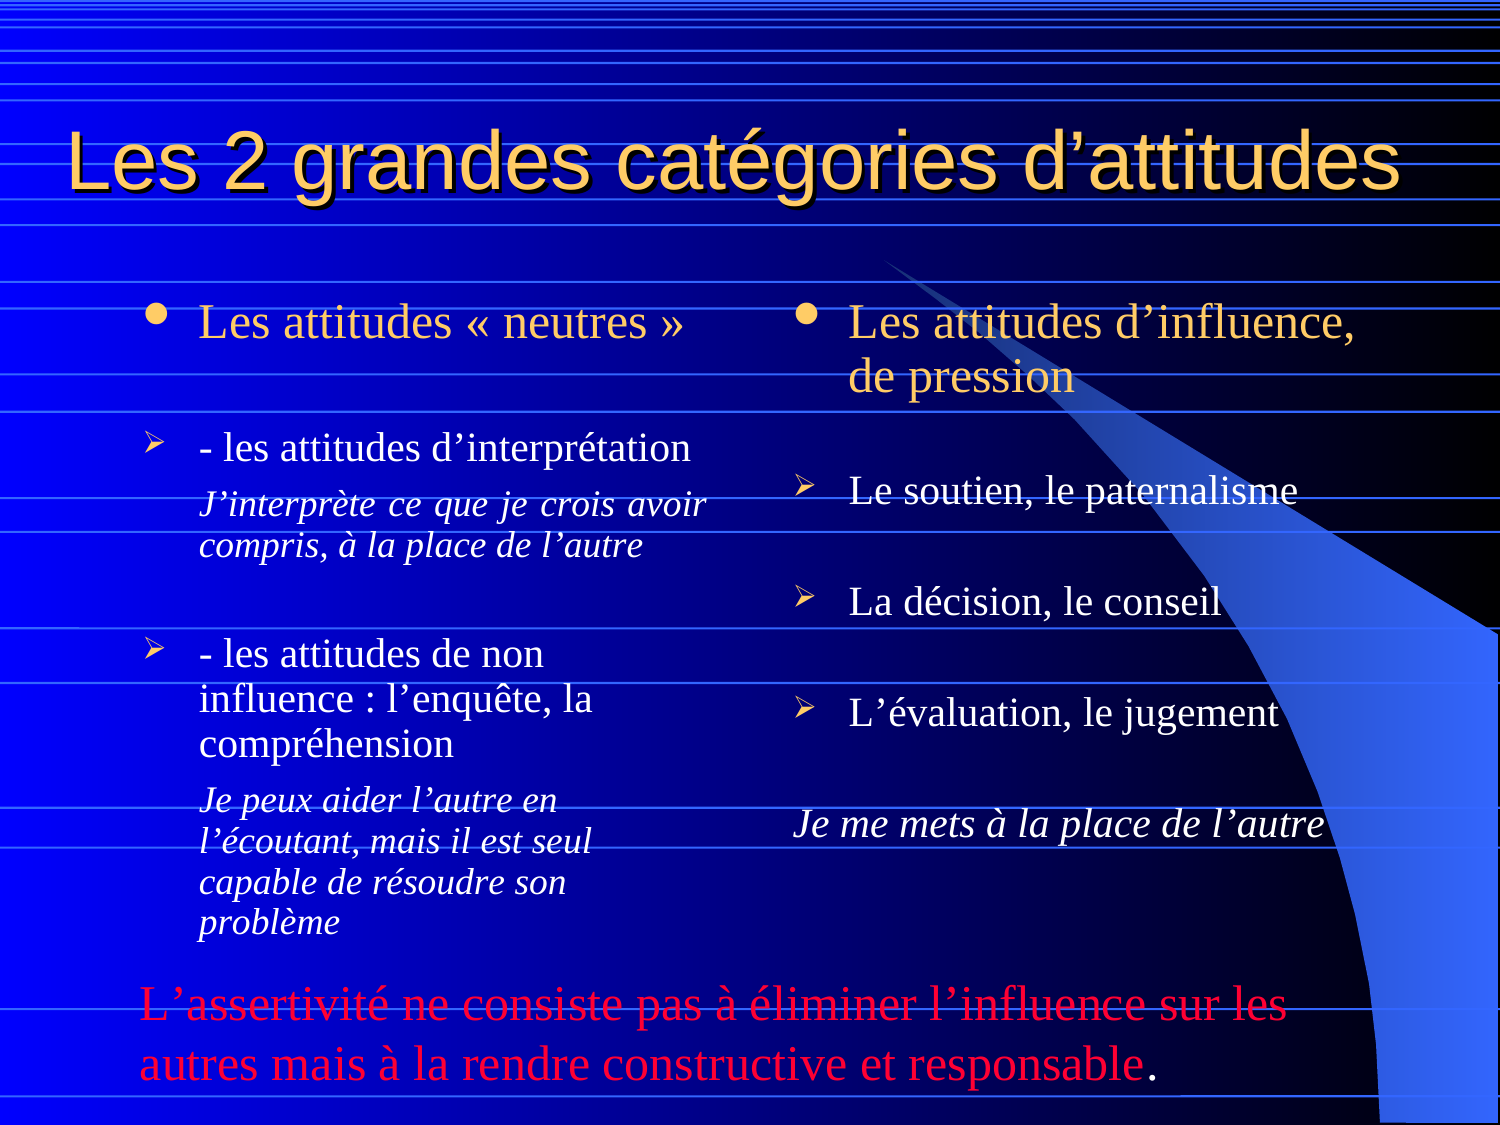

# Les 2 grandes catégories d’attitudes
Les attitudes « neutres »
- les attitudes d’interprétation
	J’interprète ce que je crois avoir compris, à la place de l’autre
- les attitudes de non influence : l’enquête, la compréhension
	Je peux aider l’autre en l’écoutant, mais il est seul capable de résoudre son problème
Les attitudes d’influence, de pression
Le soutien, le paternalisme
La décision, le conseil
L’évaluation, le jugement
Je me mets à la place de l’autre
L’assertivité ne consiste pas à éliminer l’influence sur les autres mais à la rendre constructive et responsable.